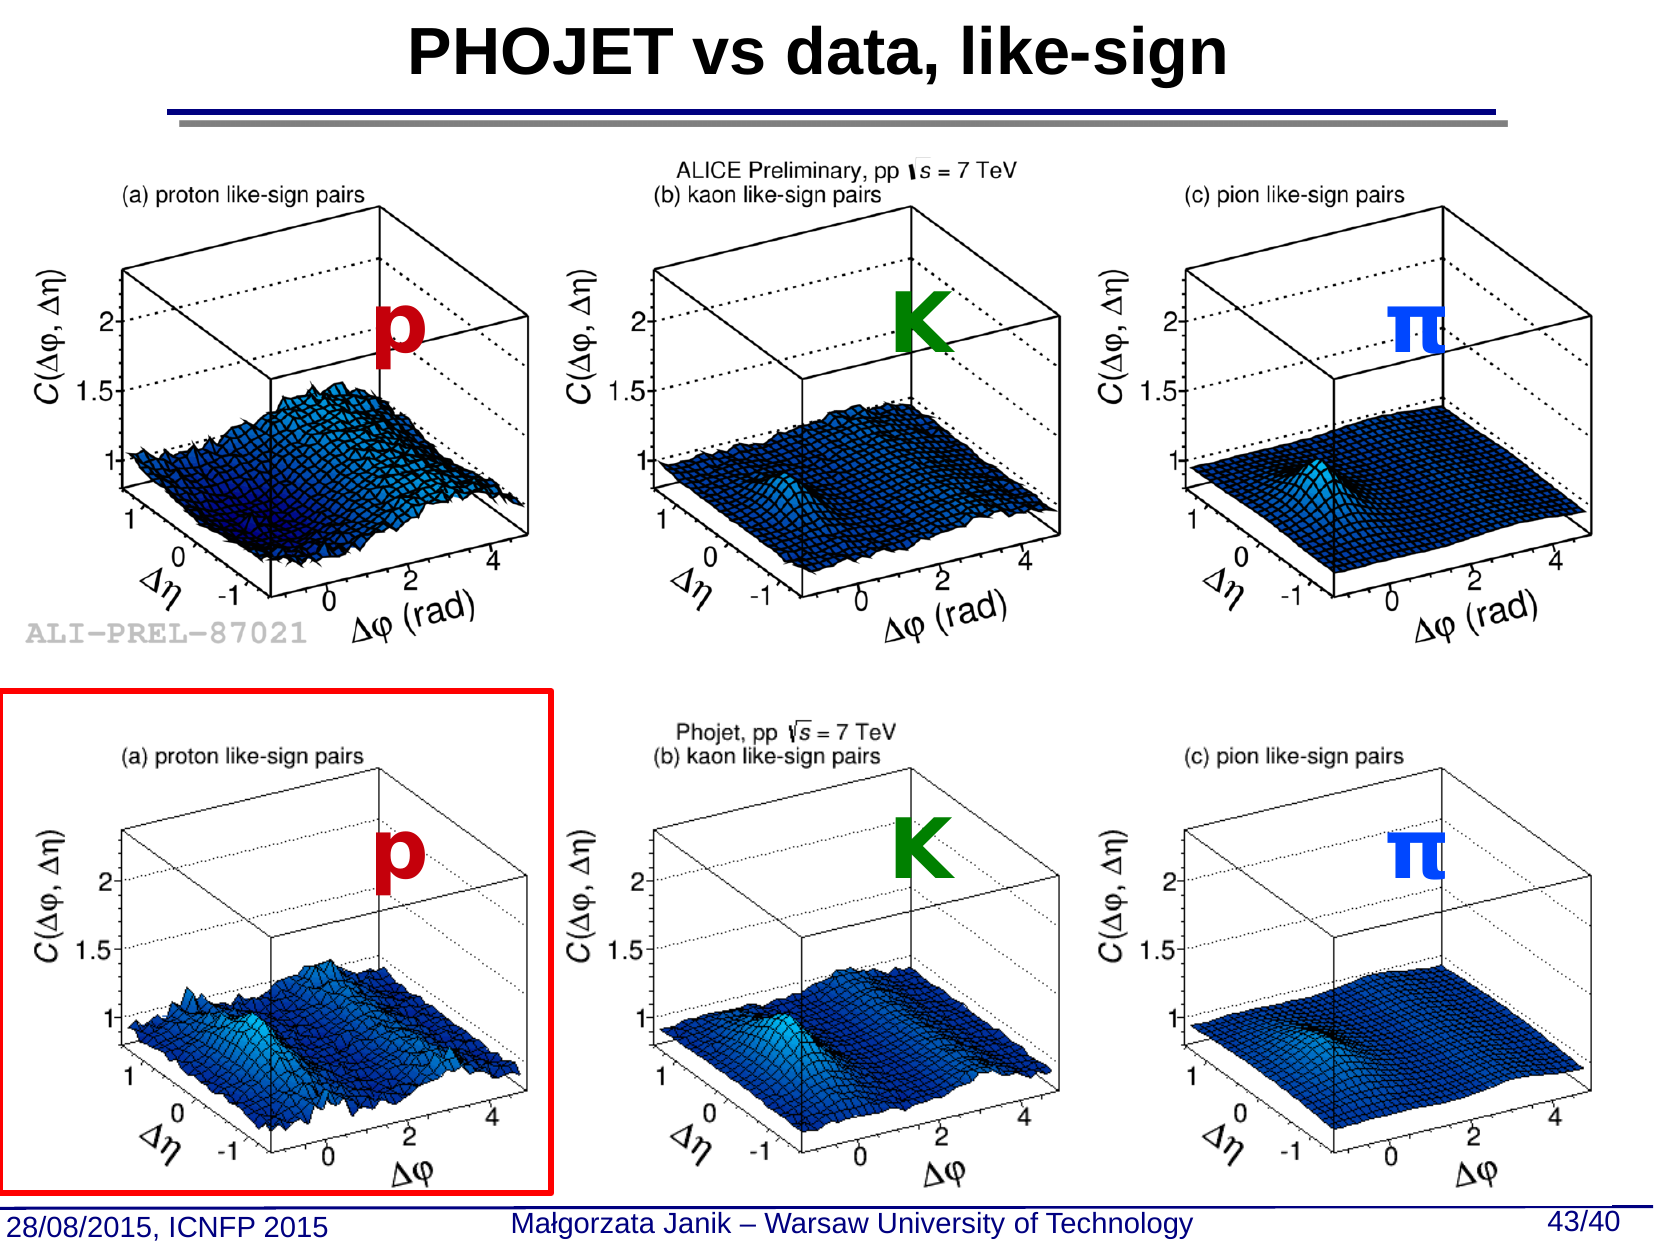

# PHOJET vs data, like-sign
p
K
π
p
K
π